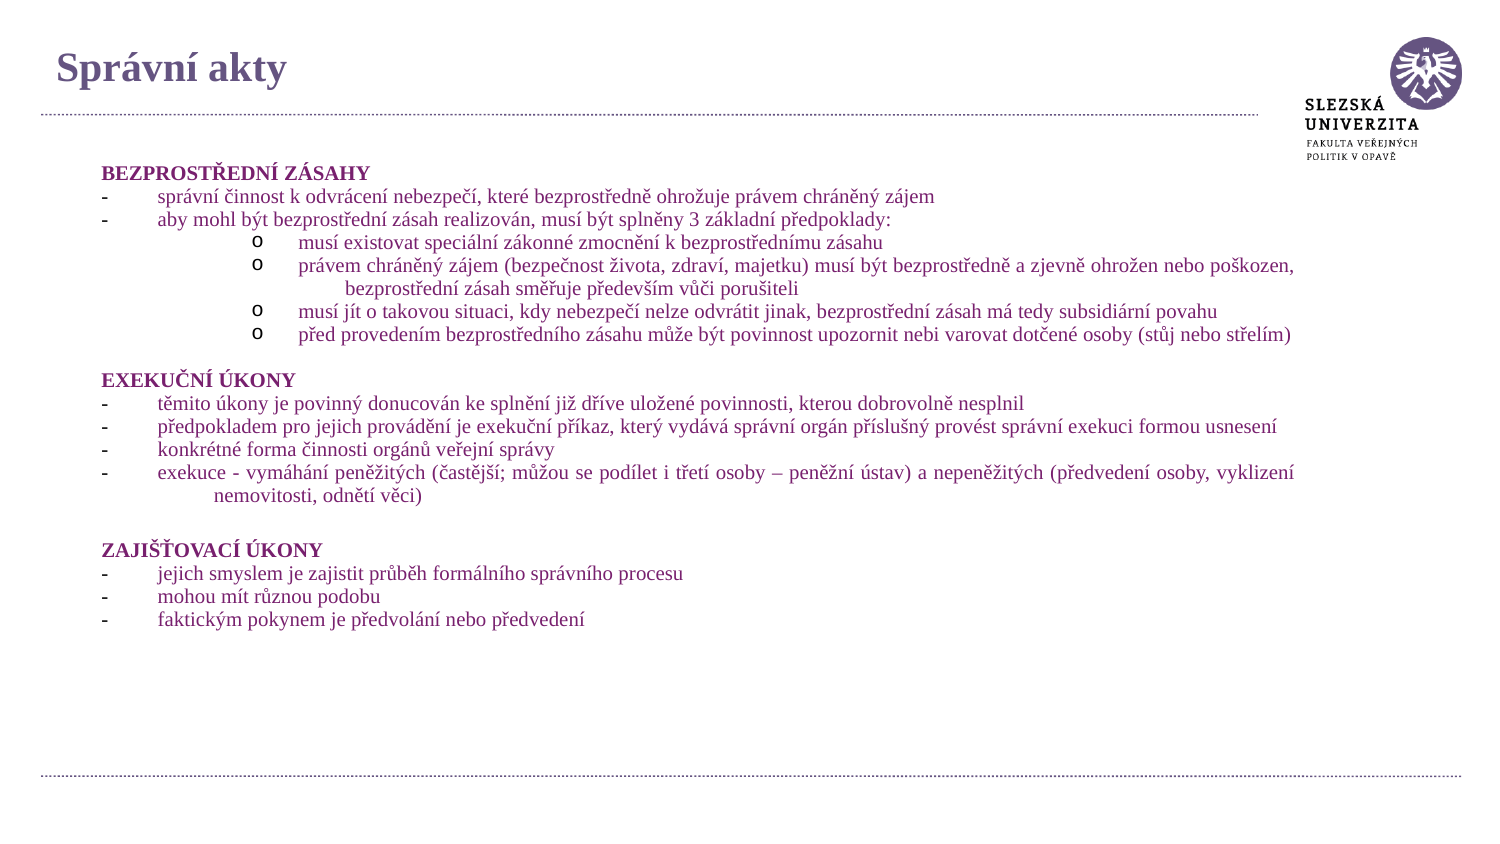

# Správní akty
BEZPROSTŘEDNÍ ZÁSAHY
správní činnost k odvrácení nebezpečí, které bezprostředně ohrožuje právem chráněný zájem
aby mohl být bezprostřední zásah realizován, musí být splněny 3 základní předpoklady:
musí existovat speciální zákonné zmocnění k bezprostřednímu zásahu
právem chráněný zájem (bezpečnost života, zdraví, majetku) musí být bezprostředně a zjevně ohrožen nebo poškozen, bezprostřední zásah směřuje především vůči porušiteli
musí jít o takovou situaci, kdy nebezpečí nelze odvrátit jinak, bezprostřední zásah má tedy subsidiární povahu
před provedením bezprostředního zásahu může být povinnost upozornit nebi varovat dotčené osoby (stůj nebo střelím)
EXEKUČNÍ ÚKONY
těmito úkony je povinný donucován ke splnění již dříve uložené povinnosti, kterou dobrovolně nesplnil
předpokladem pro jejich provádění je exekuční příkaz, který vydává správní orgán příslušný provést správní exekuci formou usnesení
konkrétné forma činnosti orgánů veřejní správy
exekuce - vymáhání peněžitých (častější; můžou se podílet i třetí osoby – peněžní ústav) a nepeněžitých (předvedení osoby, vyklizení nemovitosti, odnětí věci)
ZAJIŠŤOVACÍ ÚKONY
jejich smyslem je zajistit průběh formálního správního procesu
mohou mít různou podobu
faktickým pokynem je předvolání nebo předvedení